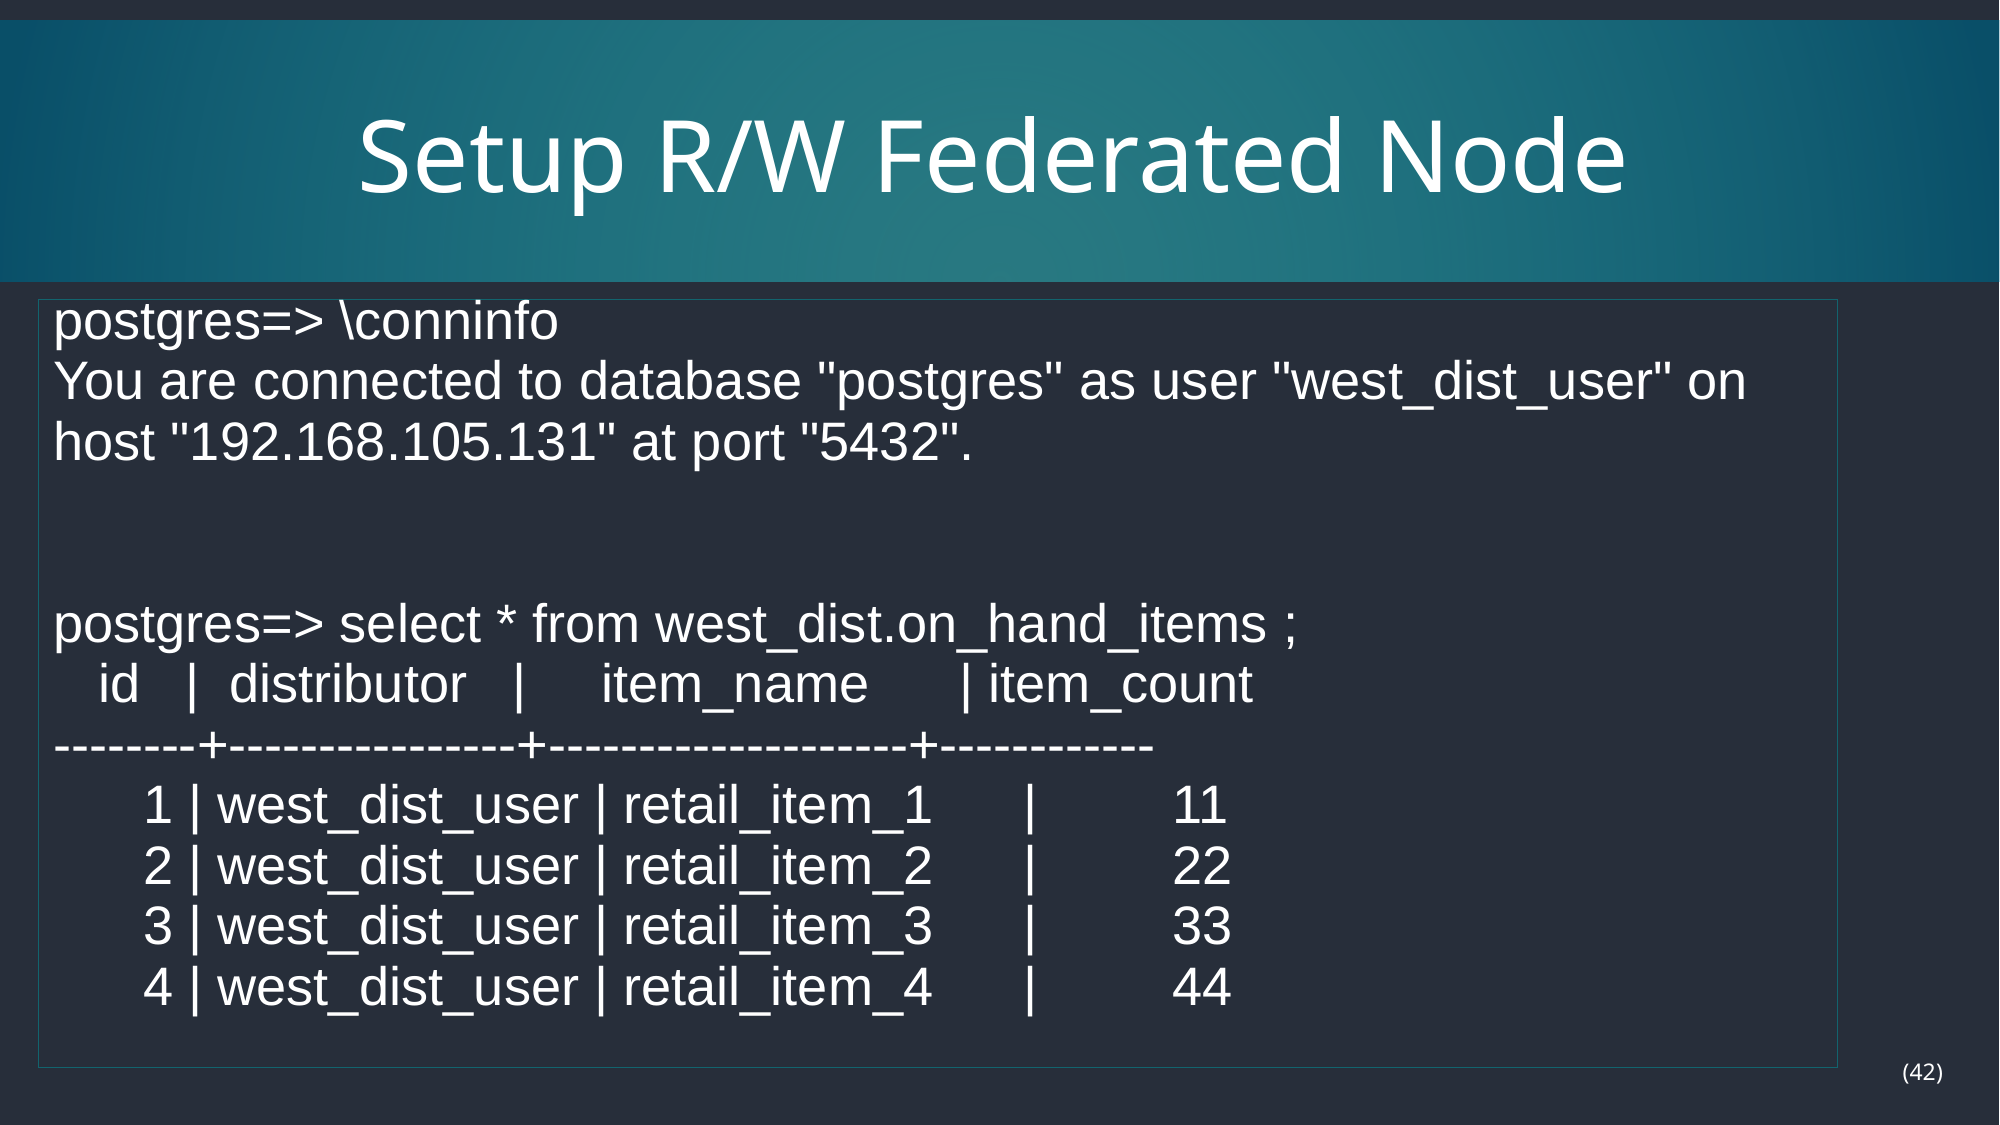

Setup R/W Federated Node
postgres=> \conninfo
You are connected to database "postgres" as user "west_dist_user" on host "192.168.105.131" at port "5432".
postgres=> select * from west_dist.on_hand_items ;
 id | distributor | item_name | item_count
--------+----------------+--------------------+------------
 1 | west_dist_user | retail_item_1 | 11
 2 | west_dist_user | retail_item_2 | 22
 3 | west_dist_user | retail_item_3 | 33
 4 | west_dist_user | retail_item_4 | 44